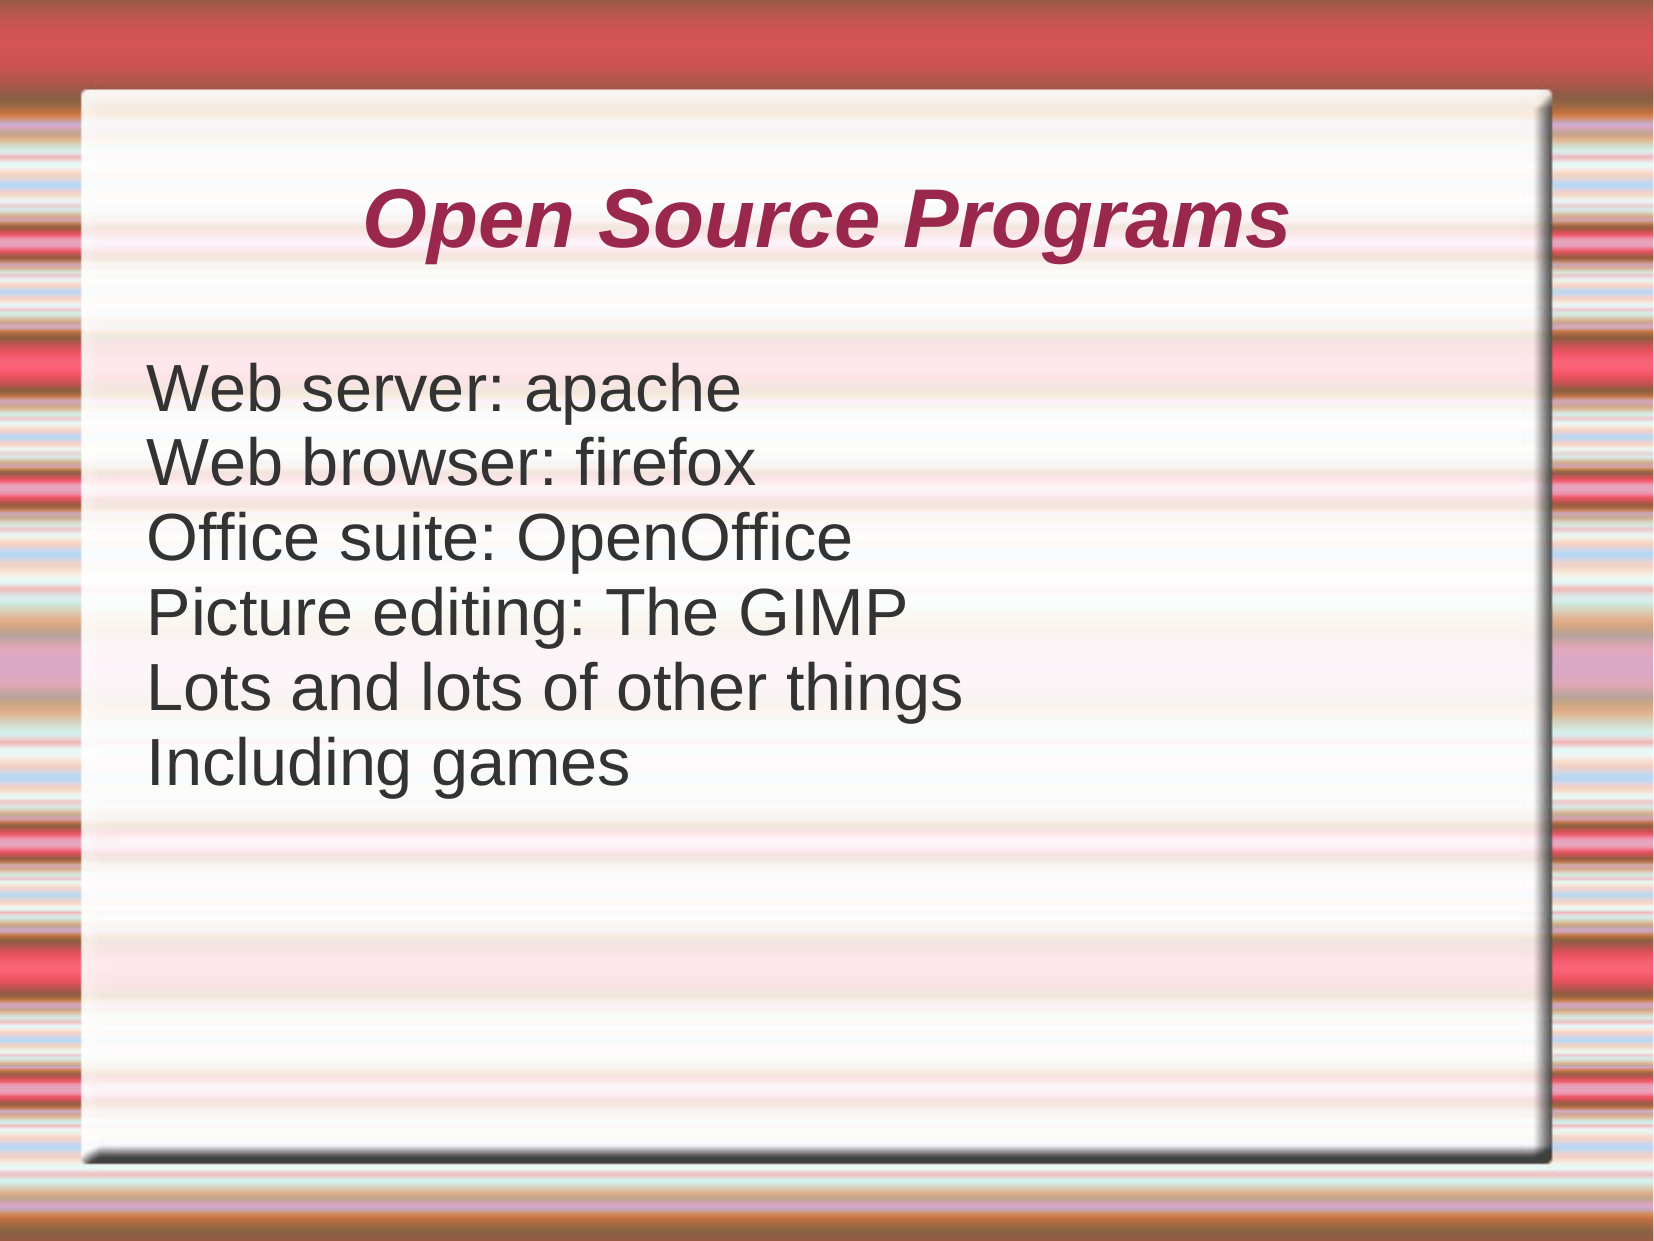

# Open Source Programs
Web server: apache
Web browser: firefox
Office suite: OpenOffice
Picture editing: The GIMP
Lots and lots of other things
Including games